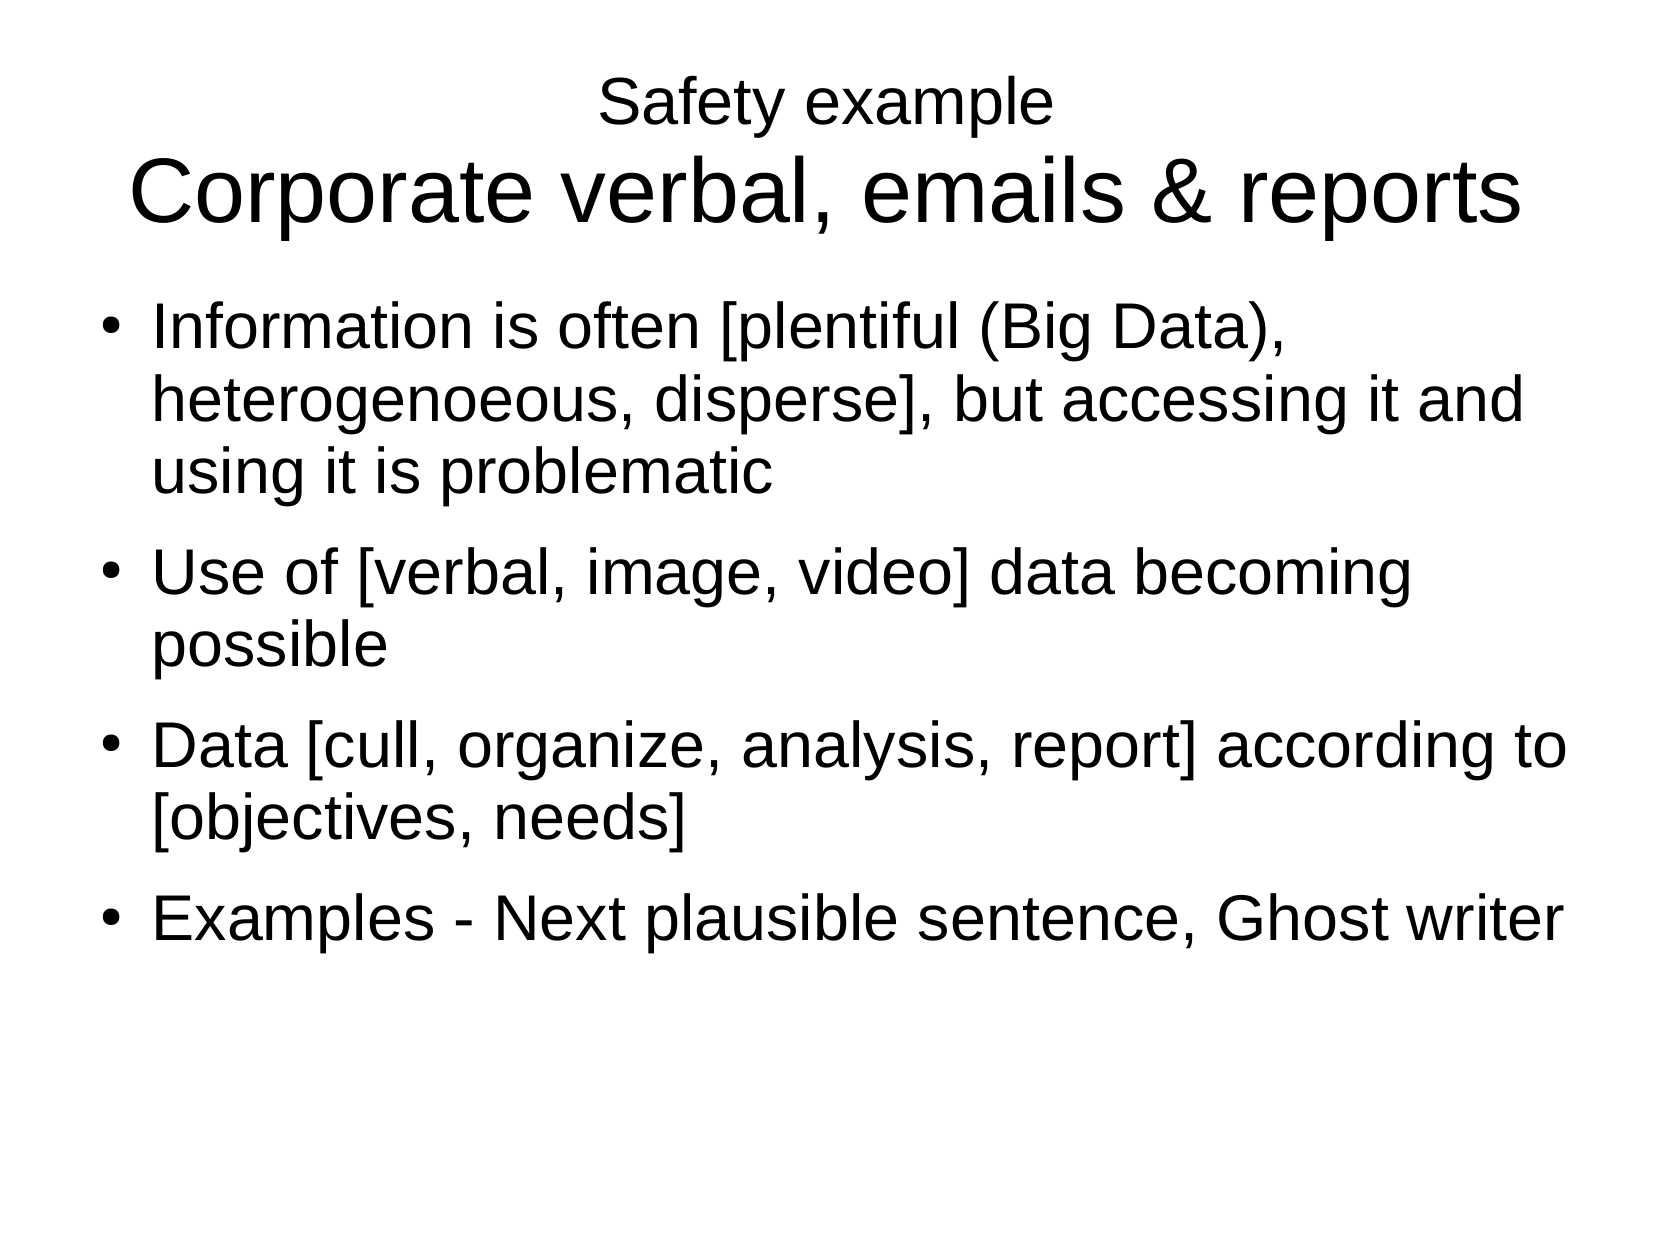

# Safety example Corporate verbal, emails & reports
Information is often [plentiful (Big Data), heterogenoeous, disperse], but accessing it and using it is problematic
Use of [verbal, image, video] data becoming possible
Data [cull, organize, analysis, report] according to [objectives, needs]
Examples - Next plausible sentence, Ghost writer